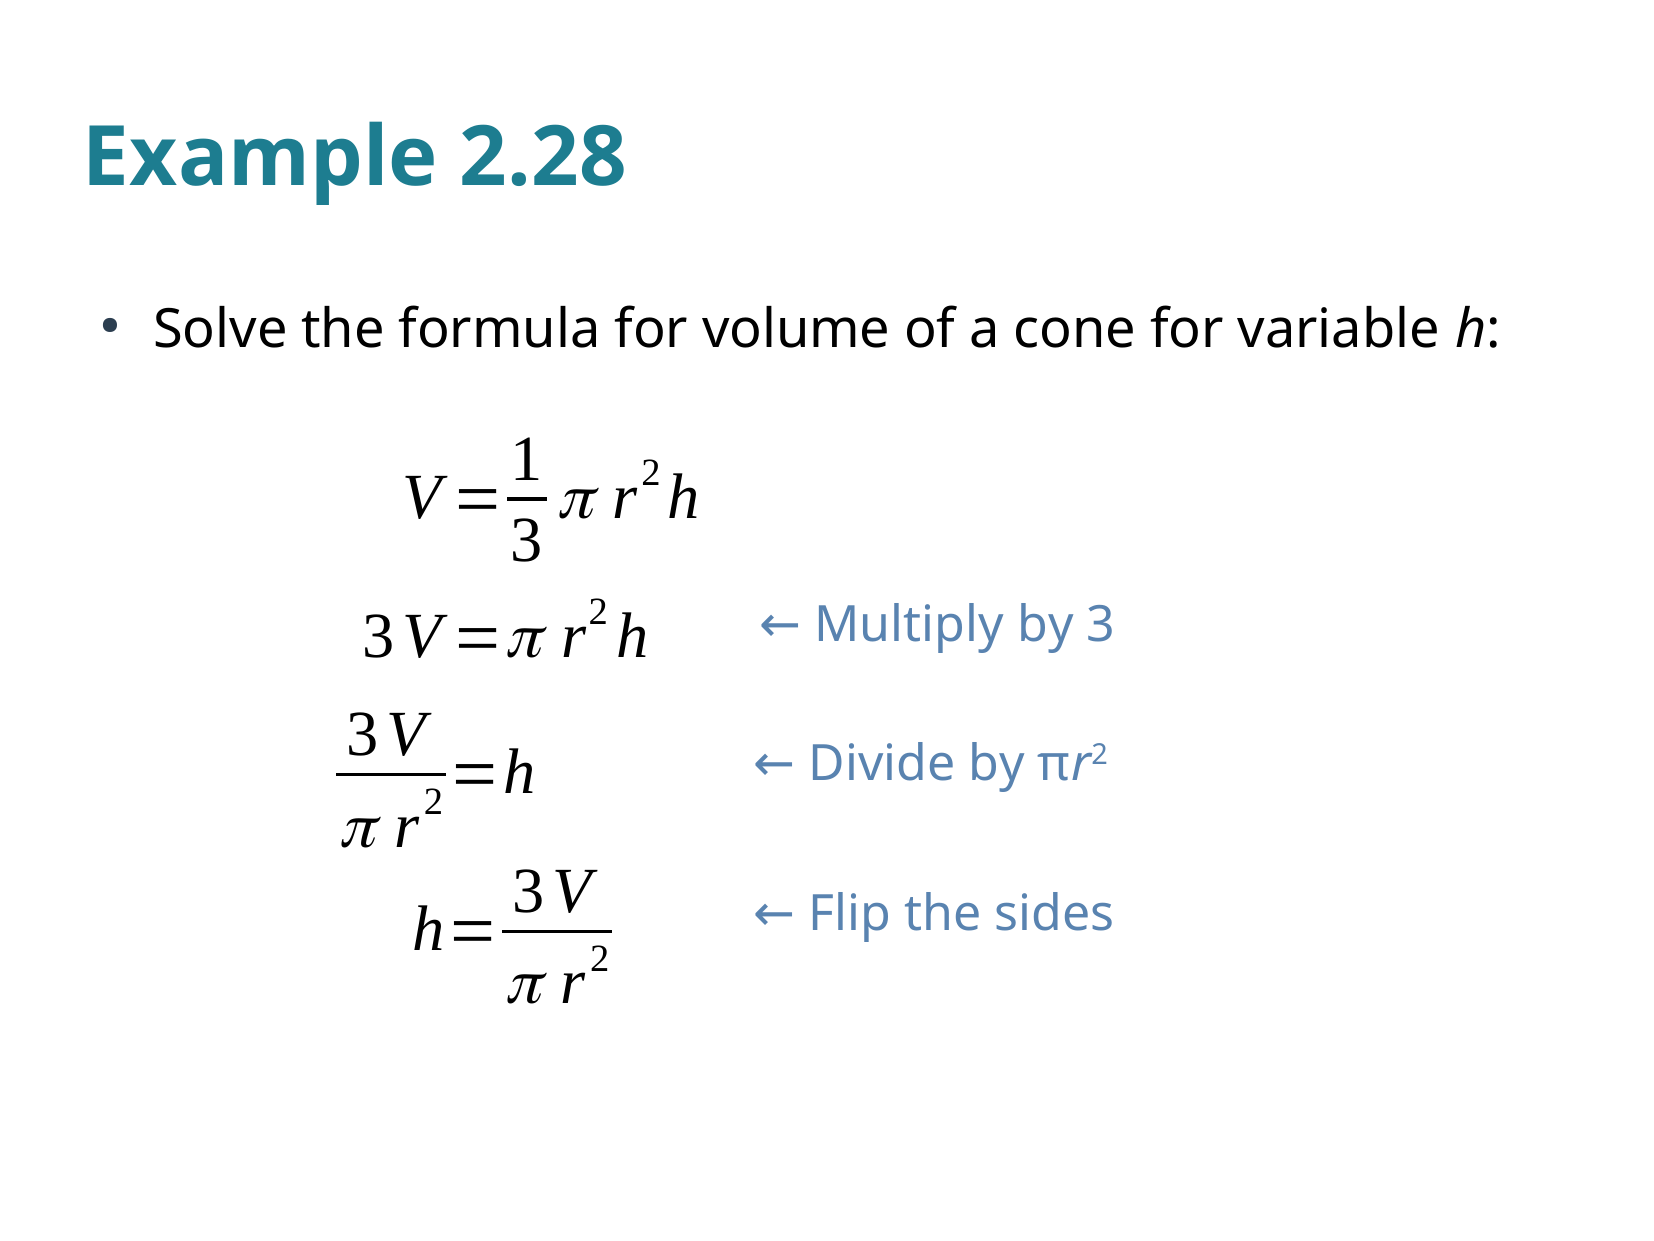

# Example 2.28
Solve the formula for volume of a cone for variable h:
← Multiply by 3
← Divide by πr2
← Flip the sides